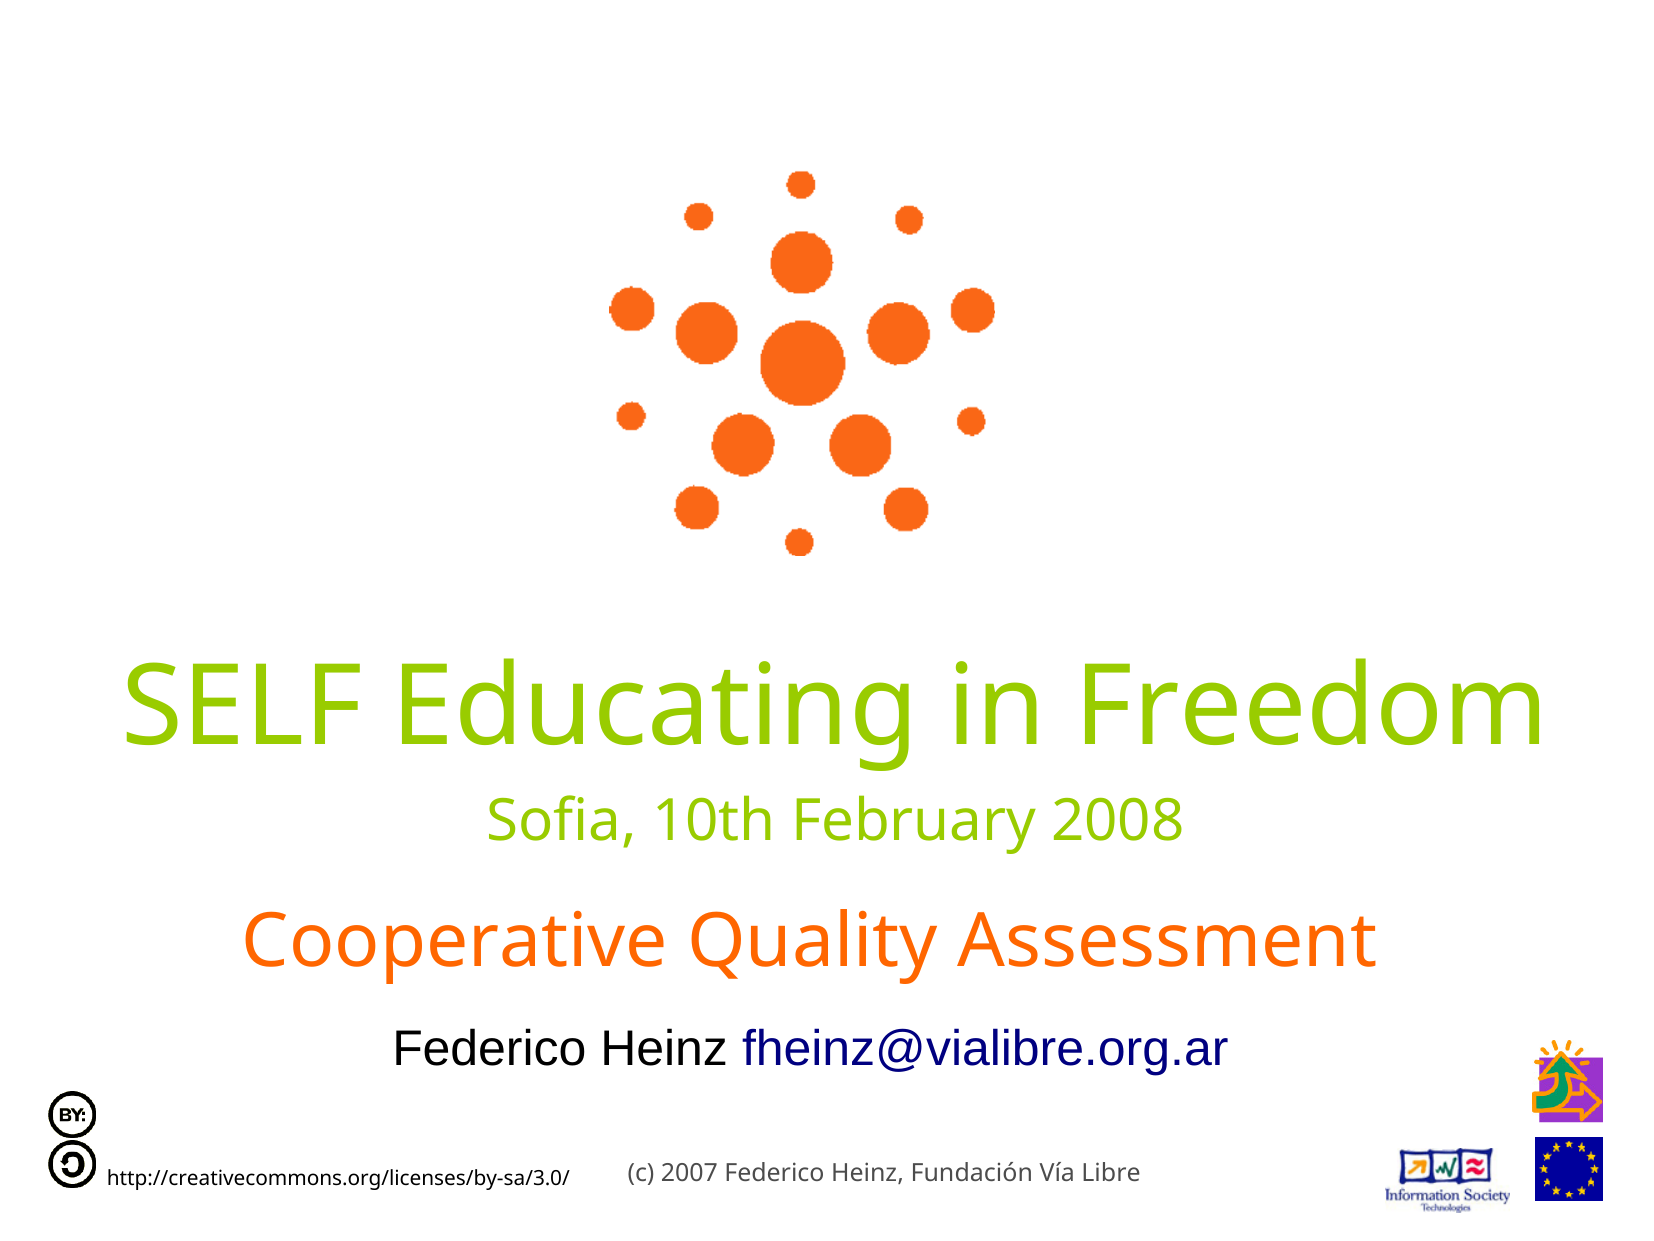

SELF Educating in Freedom
Sofia, 10th February 2008
Cooperative Quality Assessment
Federico Heinz fheinz@vialibre.org.ar